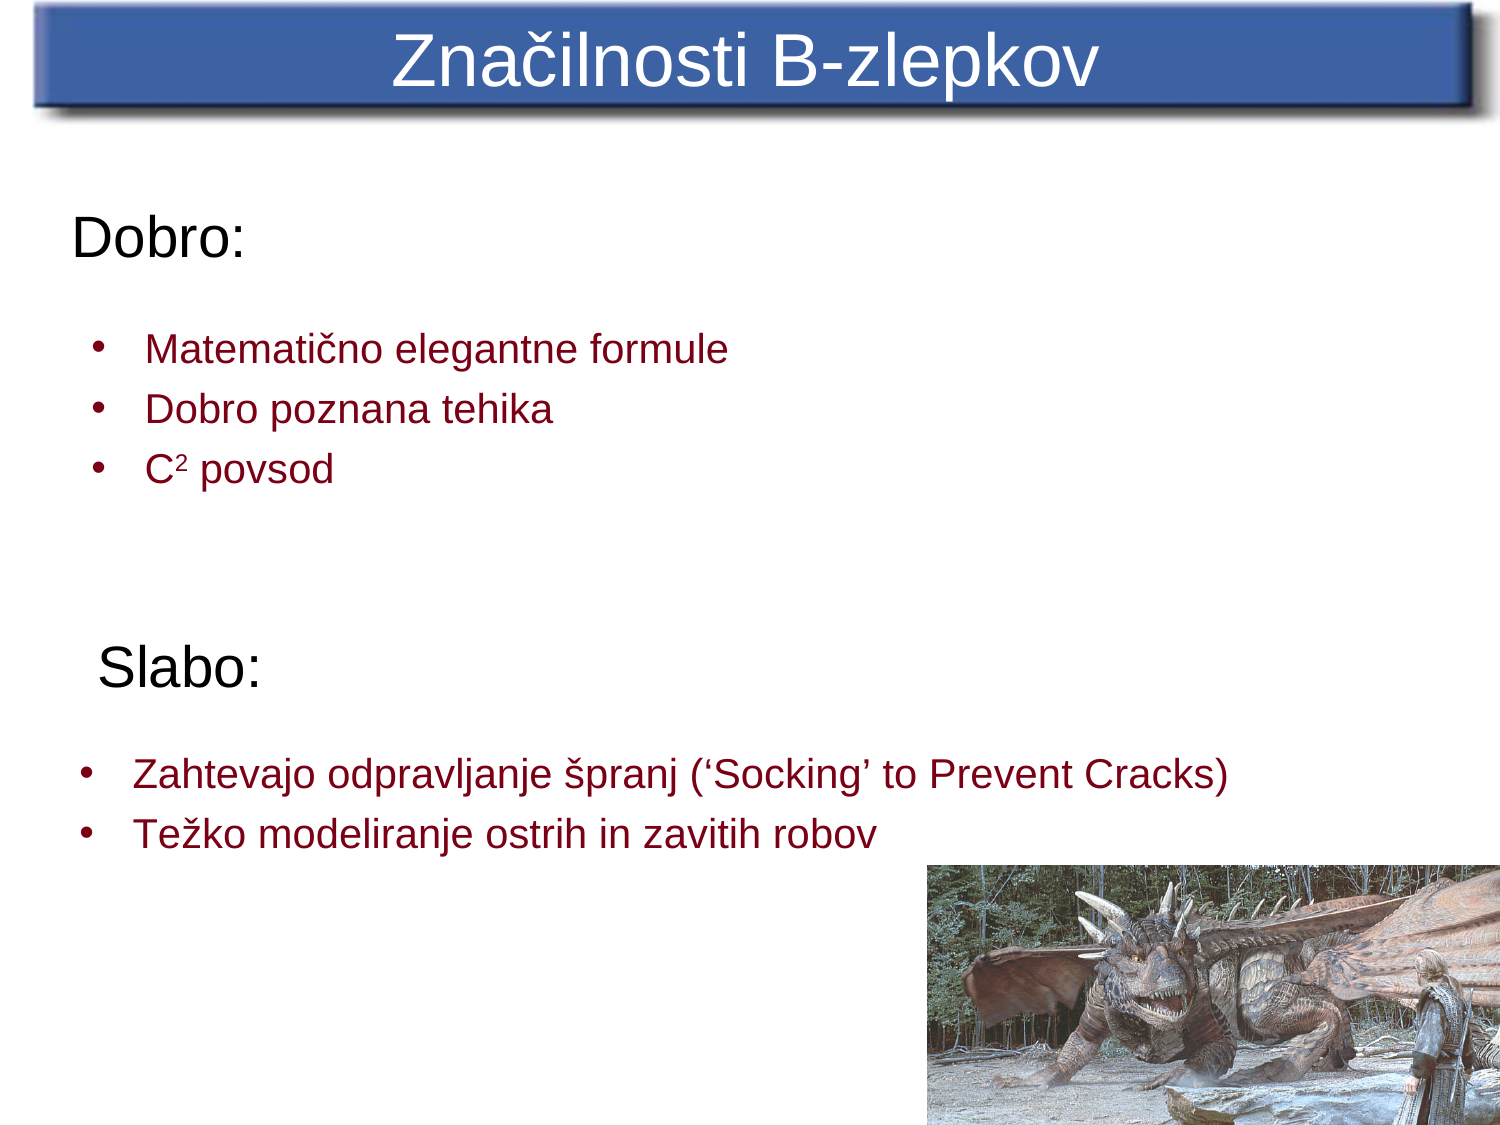

# Značilnosti B-zlepkov
Dobro:
Matematično elegantne formule
Dobro poznana tehika
C2 povsod
Slabo:
Zahtevajo odpravljanje špranj (‘Socking’ to Prevent Cracks)
Težko modeliranje ostrih in zavitih robov